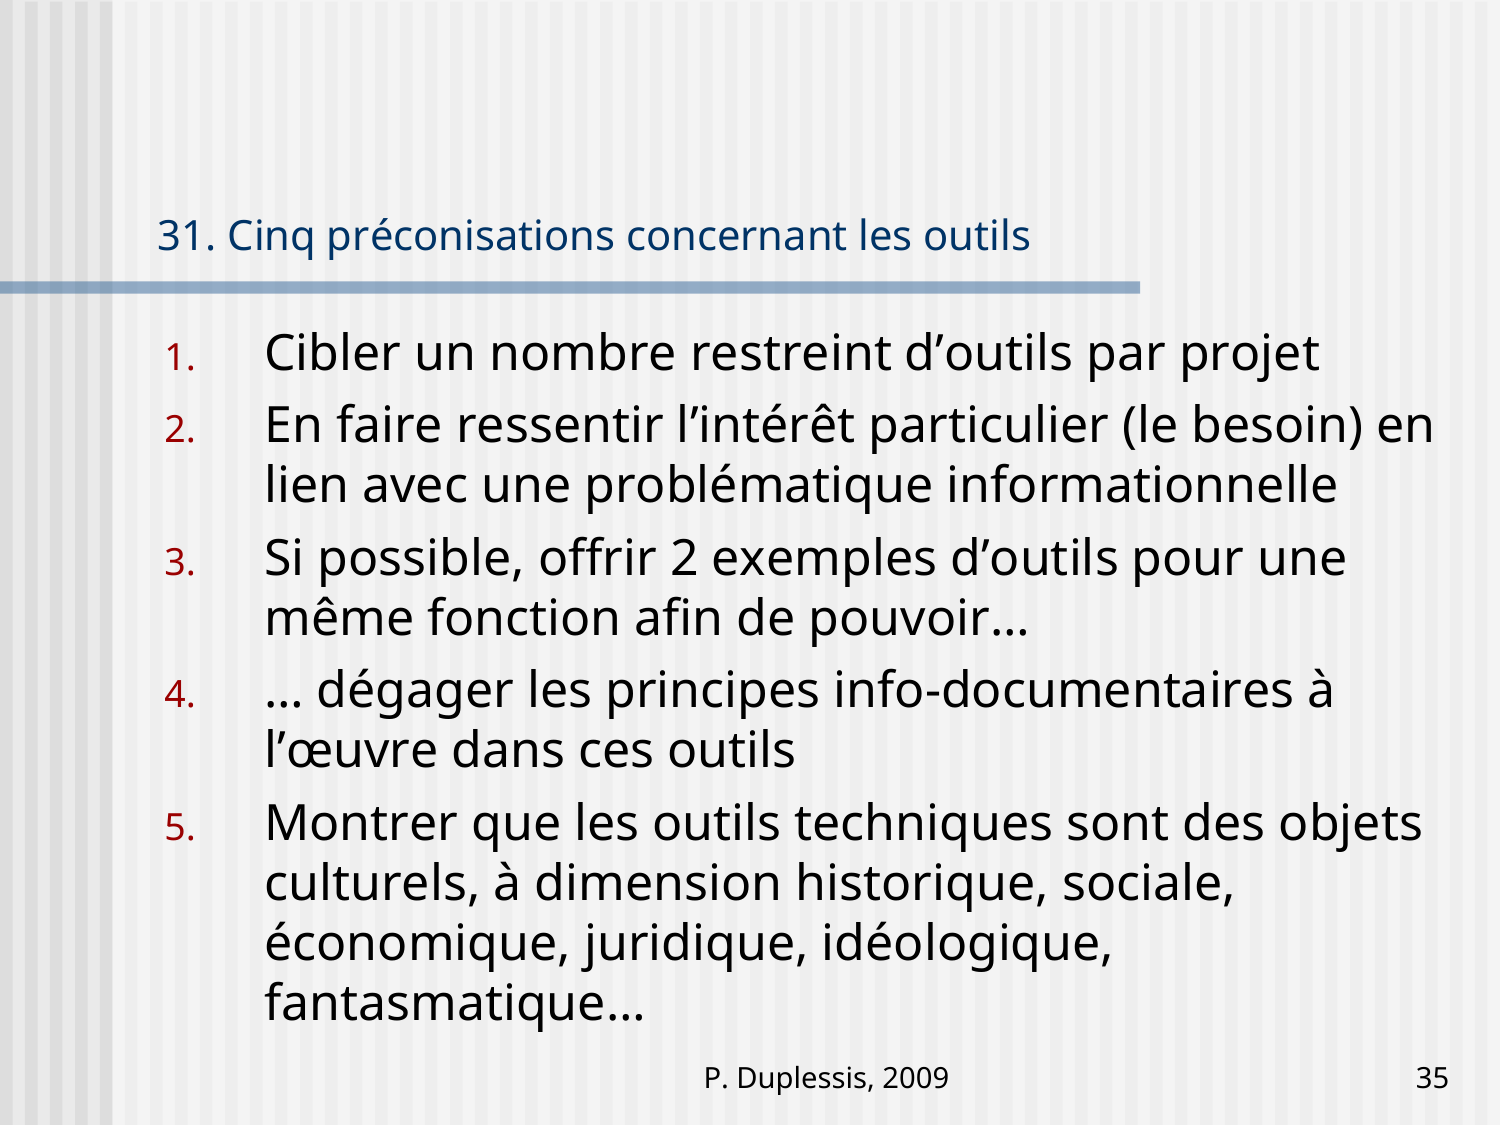

# 31. Cinq préconisations concernant les outils
Cibler un nombre restreint d’outils par projet
En faire ressentir l’intérêt particulier (le besoin) en lien avec une problématique informationnelle
Si possible, offrir 2 exemples d’outils pour une même fonction afin de pouvoir…
… dégager les principes info-documentaires à l’œuvre dans ces outils
Montrer que les outils techniques sont des objets culturels, à dimension historique, sociale, économique, juridique, idéologique, fantasmatique…
P. Duplessis, 2009
35